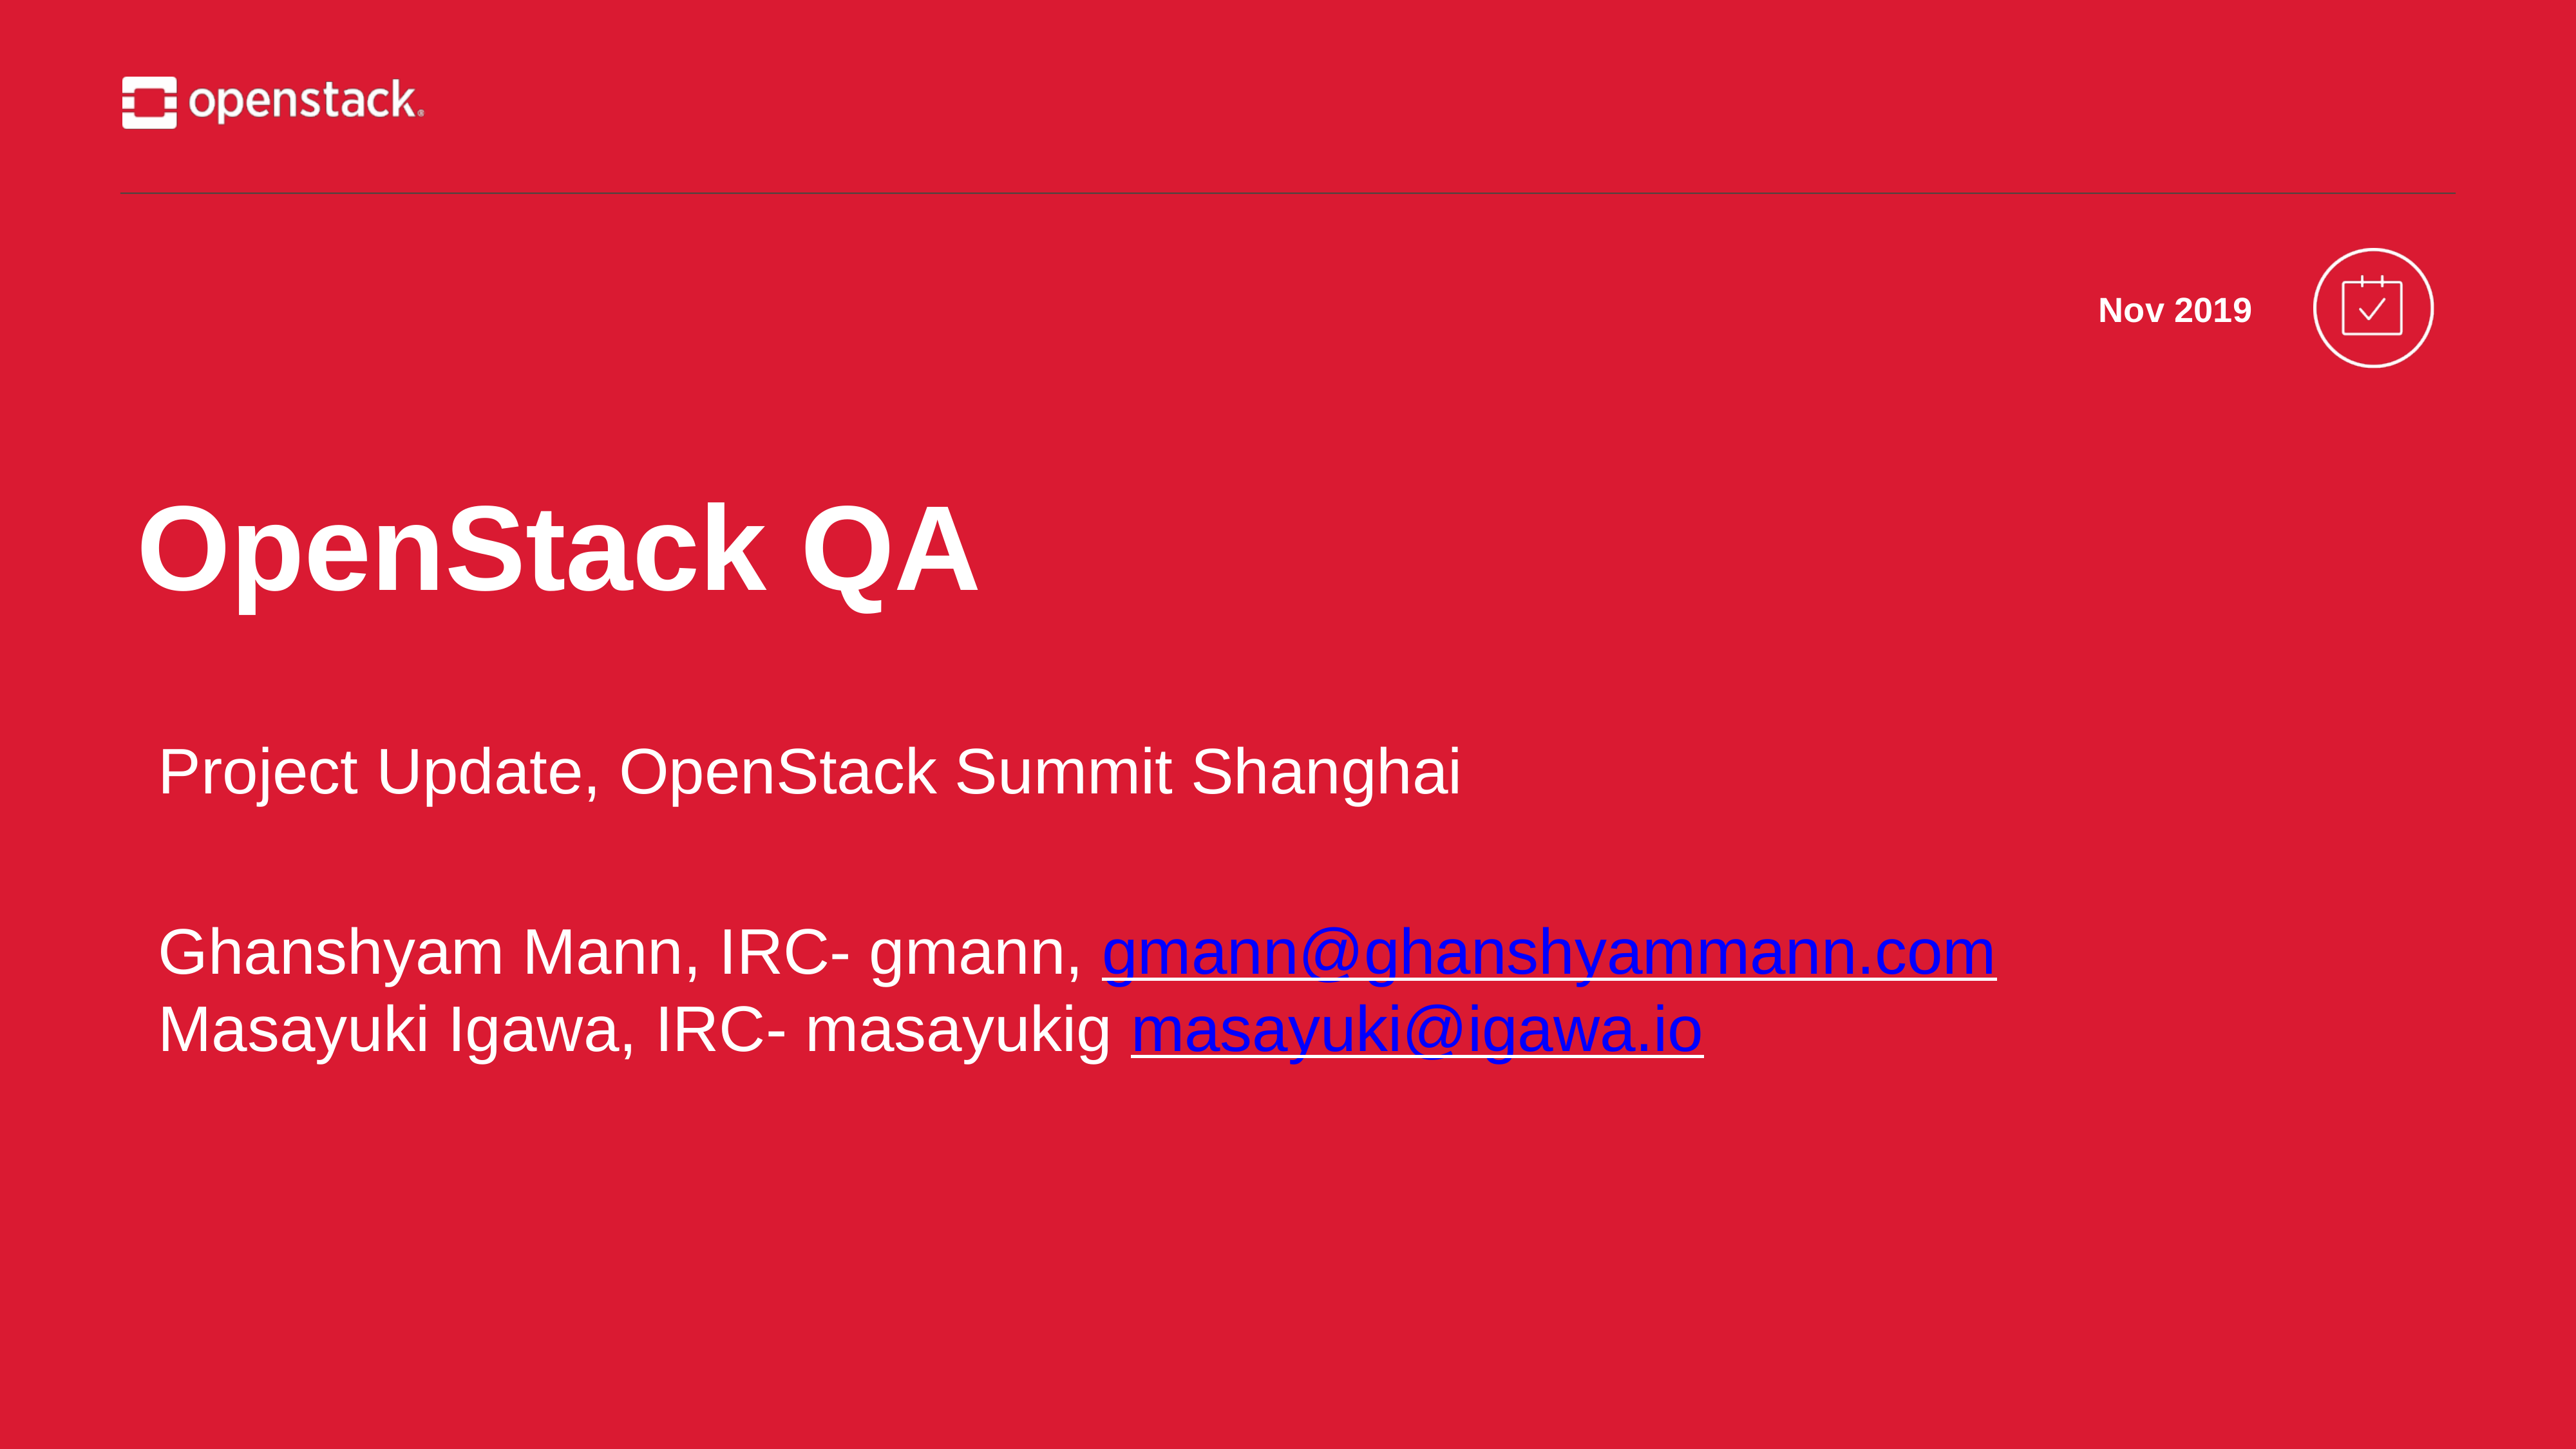

OpenStack QA
Nov 2019
Project Update, OpenStack Summit Shanghai
Ghanshyam Mann, IRC- gmann, gmann@ghanshyammann.com
Masayuki Igawa, IRC- masayukig masayuki@igawa.io